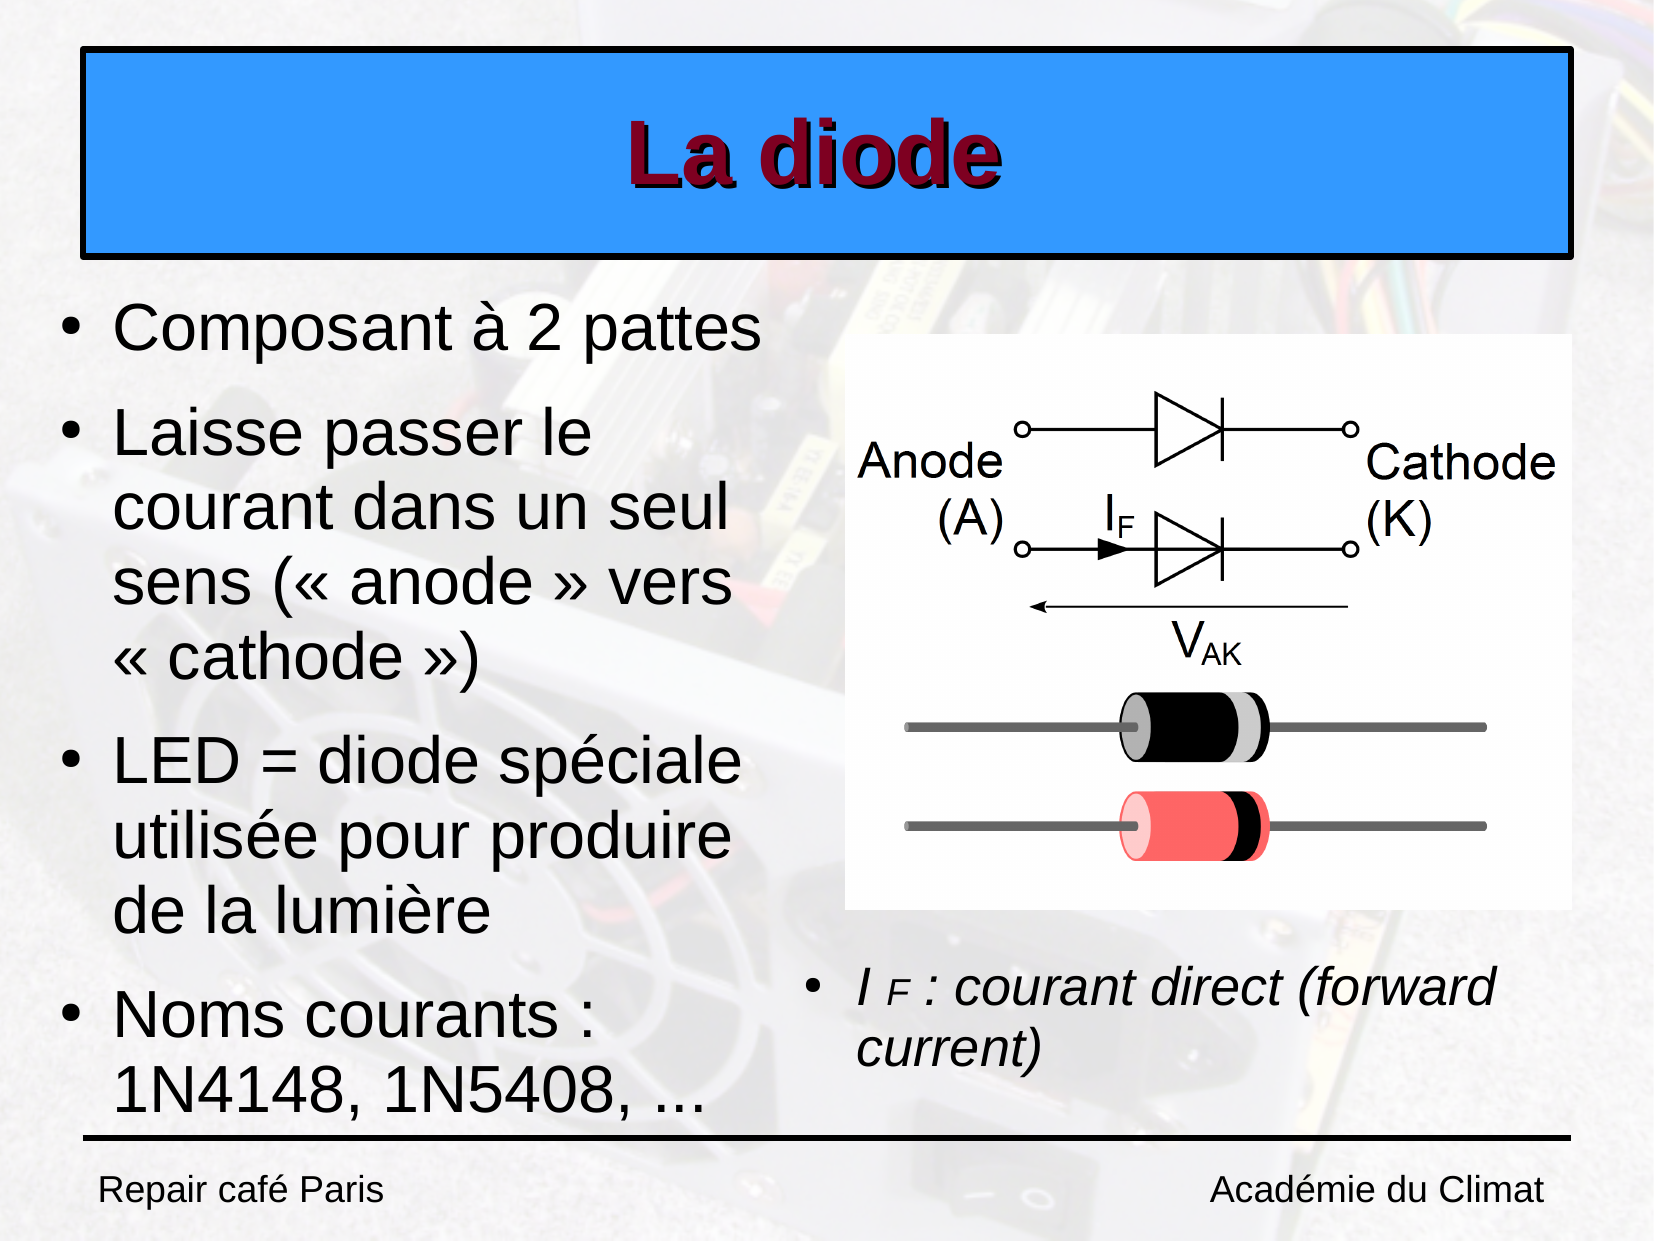

# La diode
Composant à 2 pattes
Laisse passer le courant dans un seul sens (« anode » vers « cathode »)
LED = diode spéciale utilisée pour produire de la lumière
Noms courants : 1N4148, 1N5408, ...
I F : courant direct (forward current)
Repair café Paris	Académie du Climat